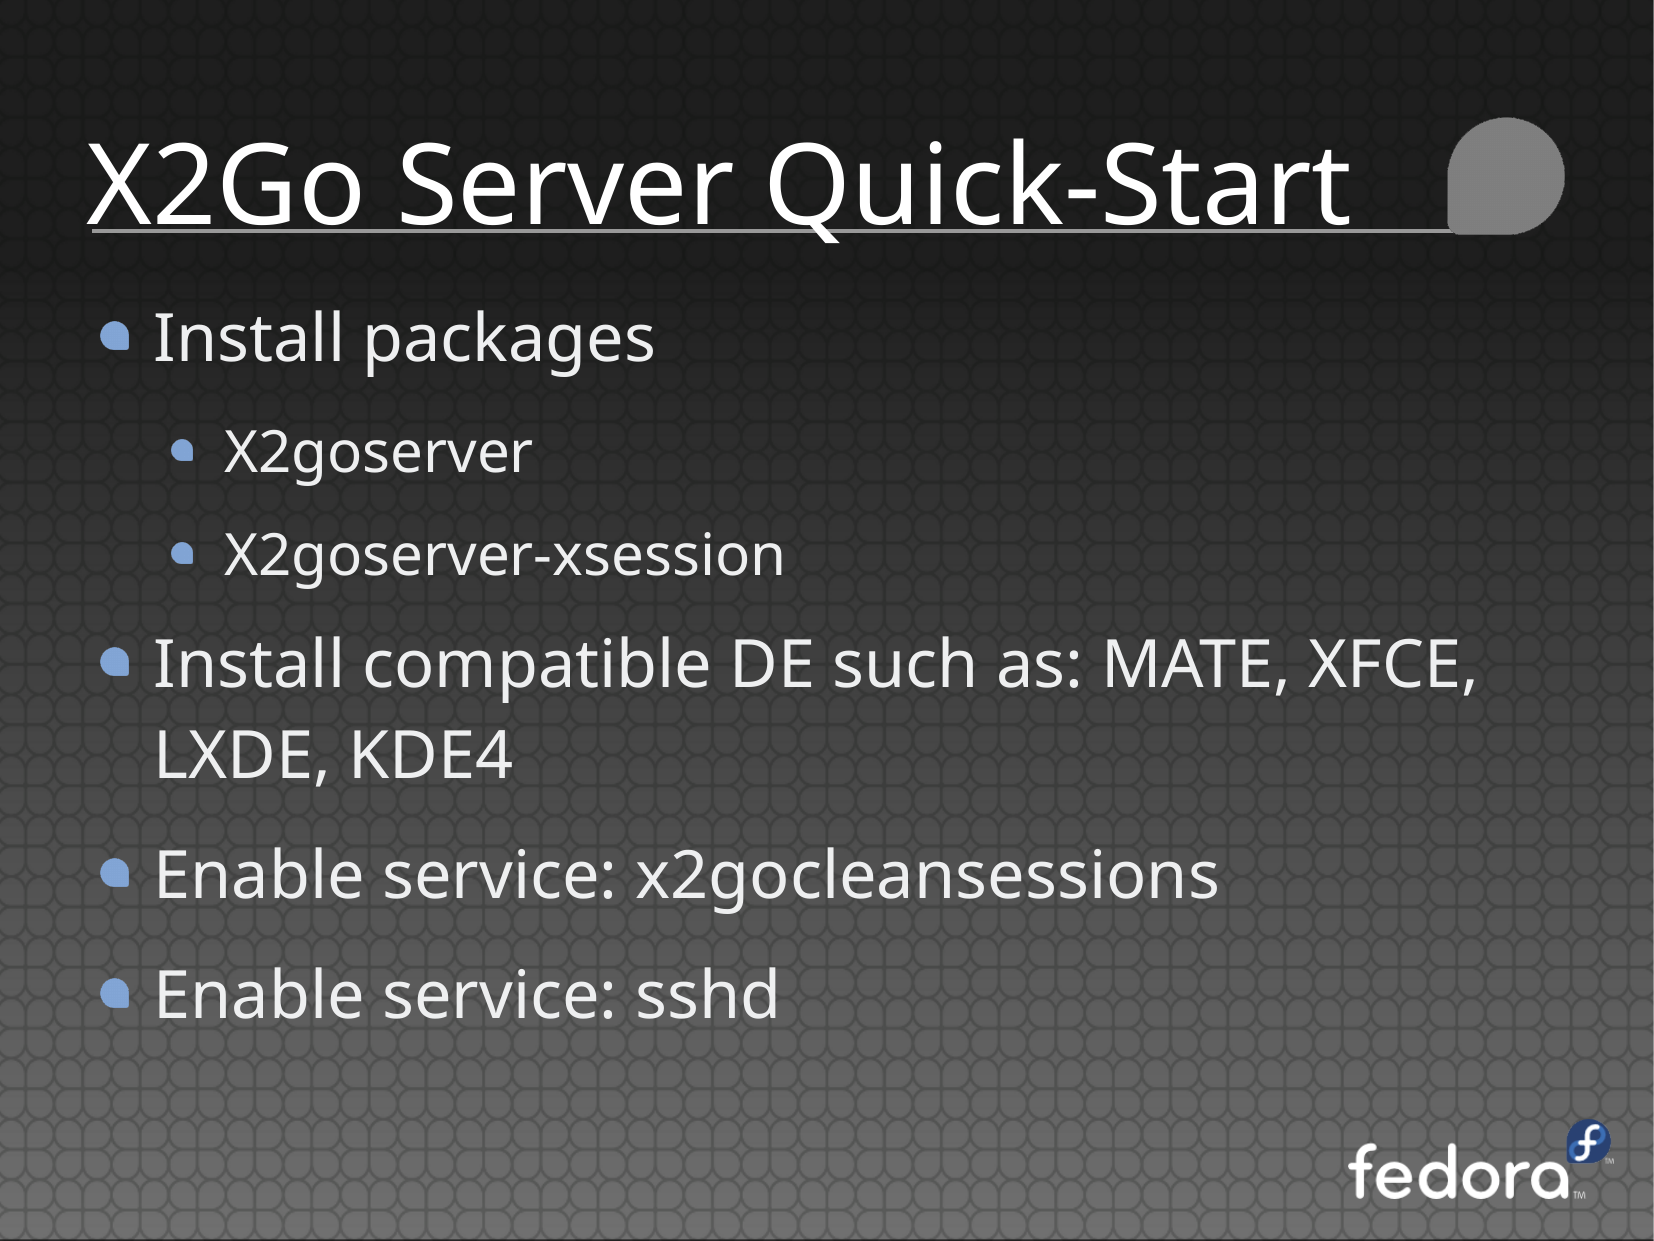

# X2Go Server Quick-Start
Install packages
X2goserver
X2goserver-xsession
Install compatible DE such as: MATE, XFCE, LXDE, KDE4
Enable service: x2gocleansessions
Enable service: sshd